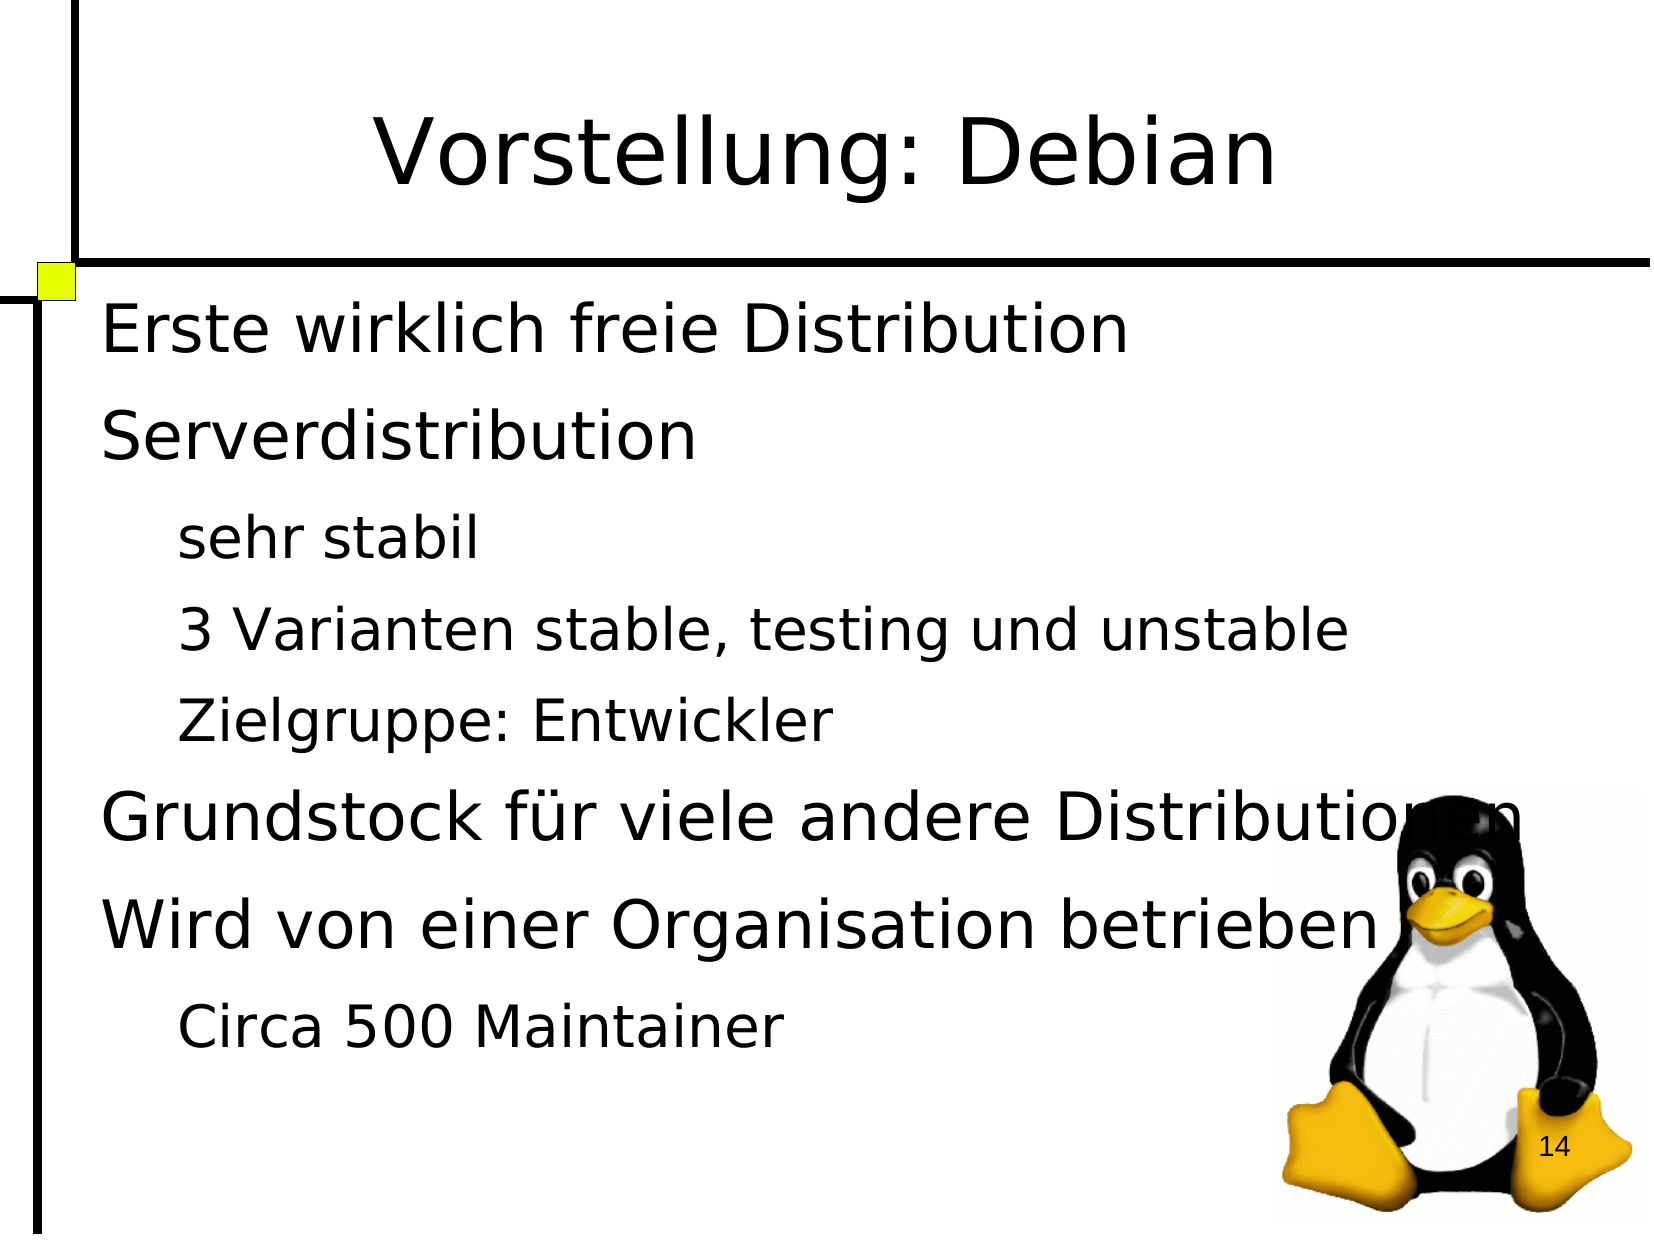

# Vorstellung: Debian
Erste wirklich freie Distribution
Serverdistribution
sehr stabil
3 Varianten stable, testing und unstable
Zielgruppe: Entwickler
Grundstock für viele andere Distributionen
Wird von einer Organisation betrieben
Circa 500 Maintainer
14